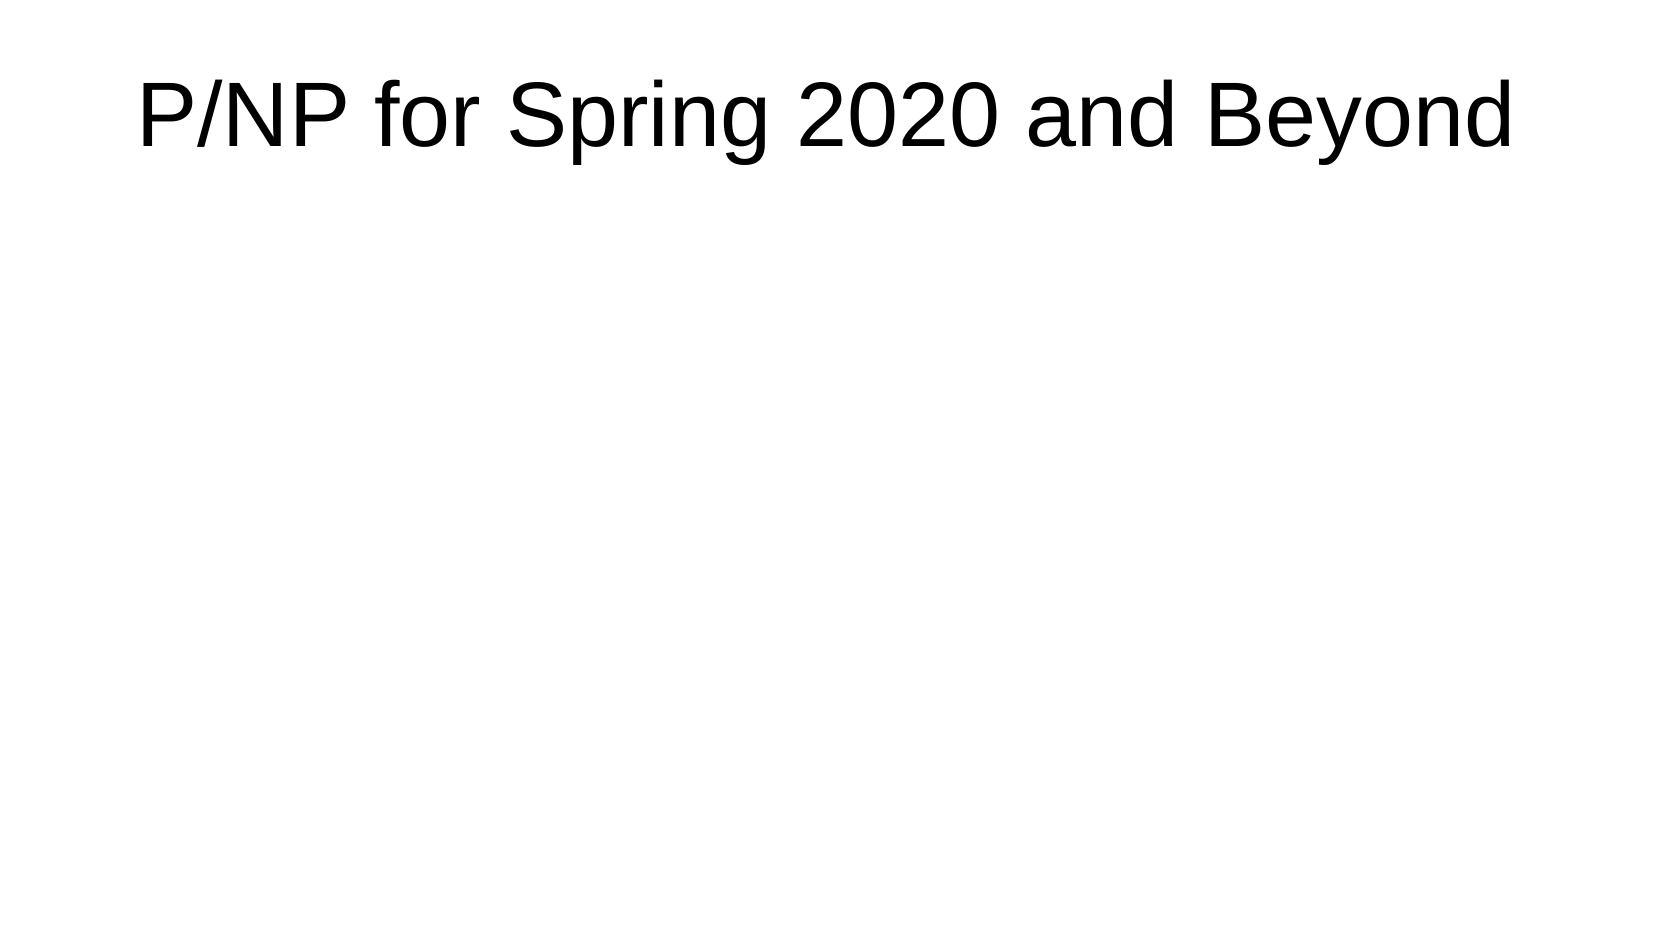

# P/NP for Spring 2020 and Beyond